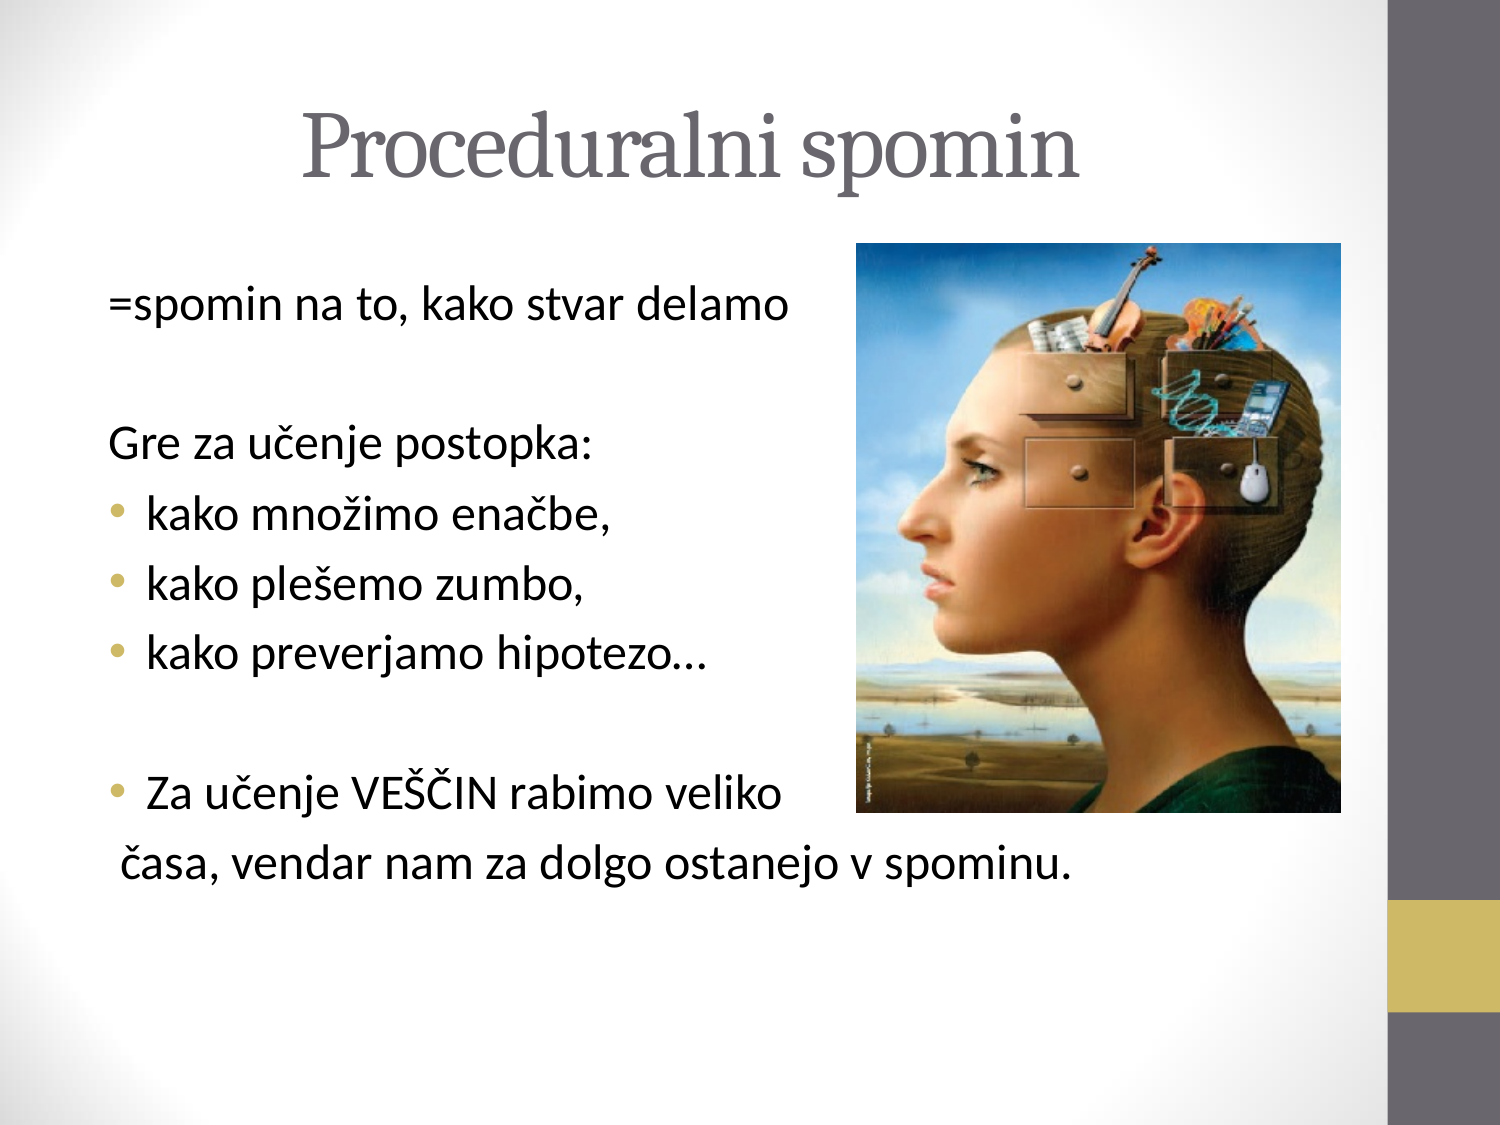

# Proceduralni spomin
=spomin na to, kako stvar delamo
Gre za učenje postopka:
kako množimo enačbe,
kako plešemo zumbo,
kako preverjamo hipotezo…
Za učenje VEŠČIN rabimo veliko
 časa, vendar nam za dolgo ostanejo v spominu.